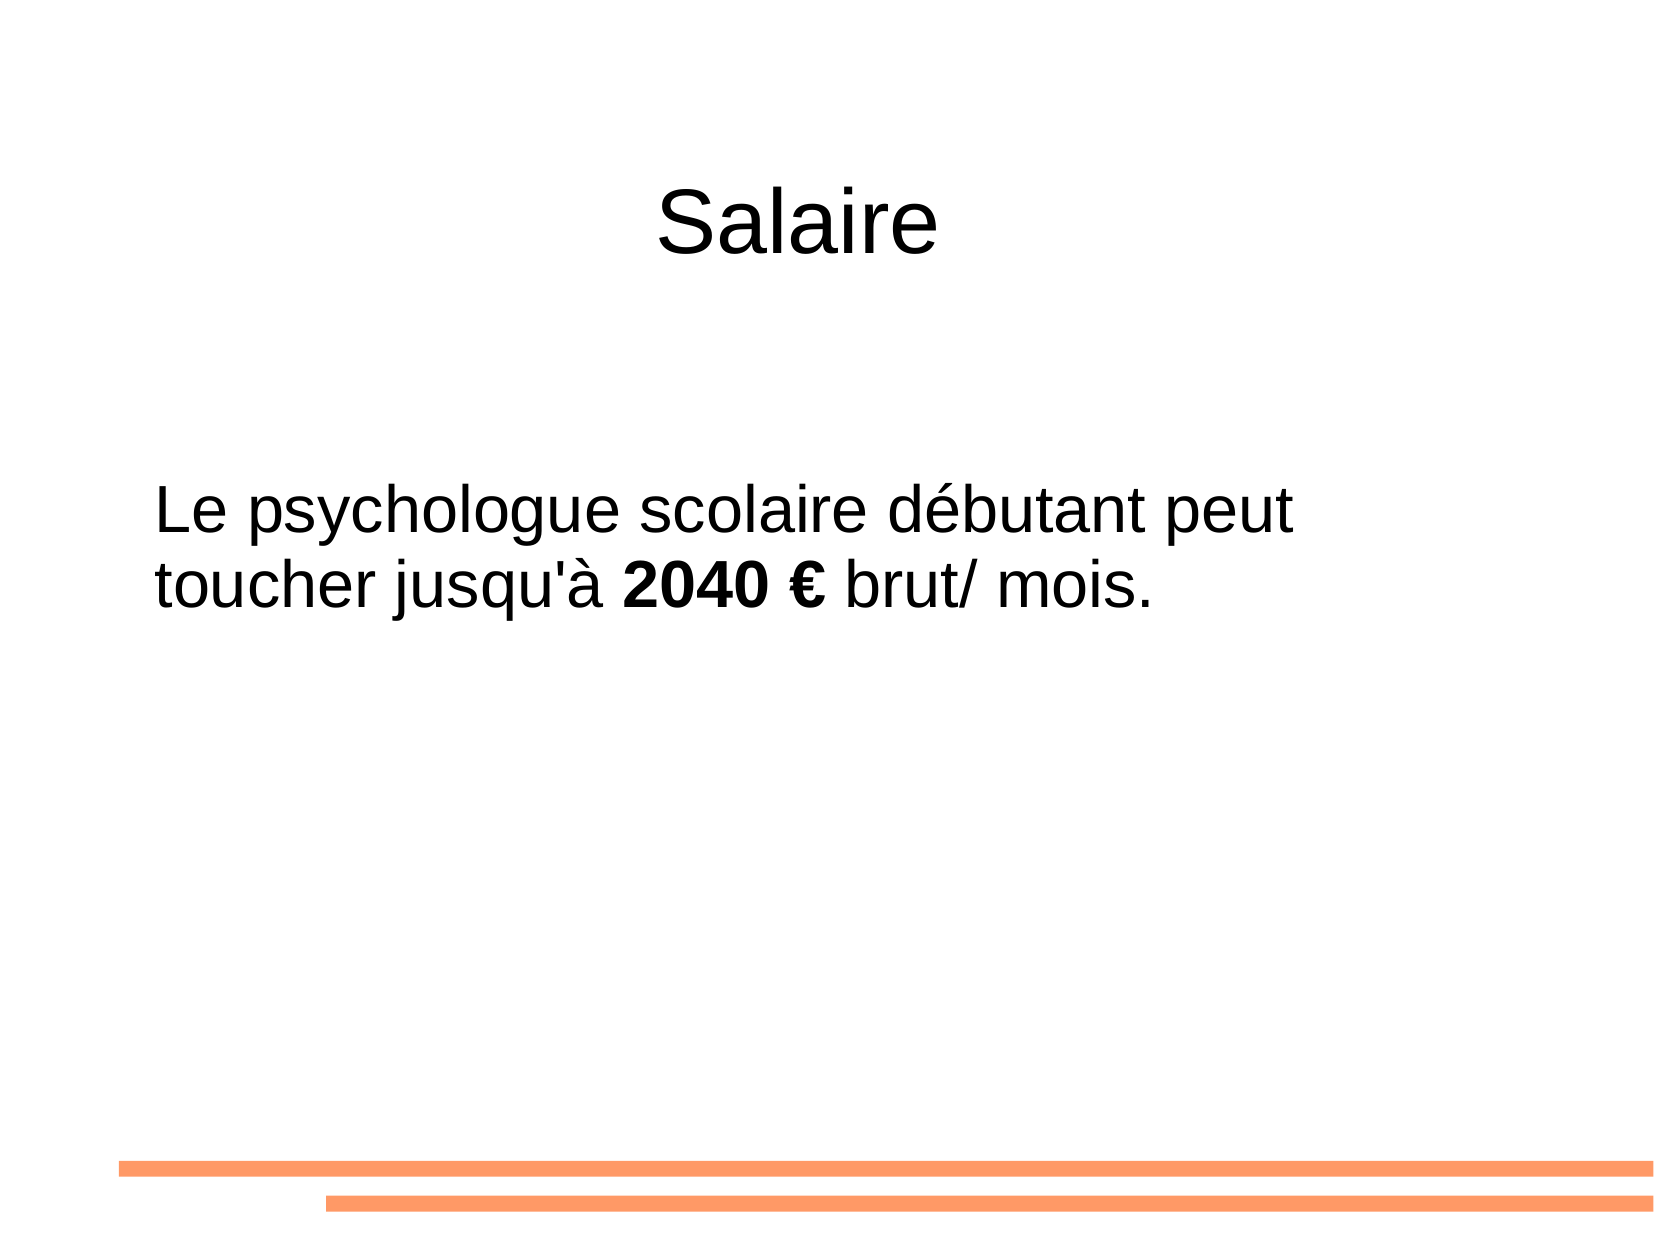

# Salaire
Le psychologue scolaire débutant peut toucher jusqu'à 2040 € brut/ mois.